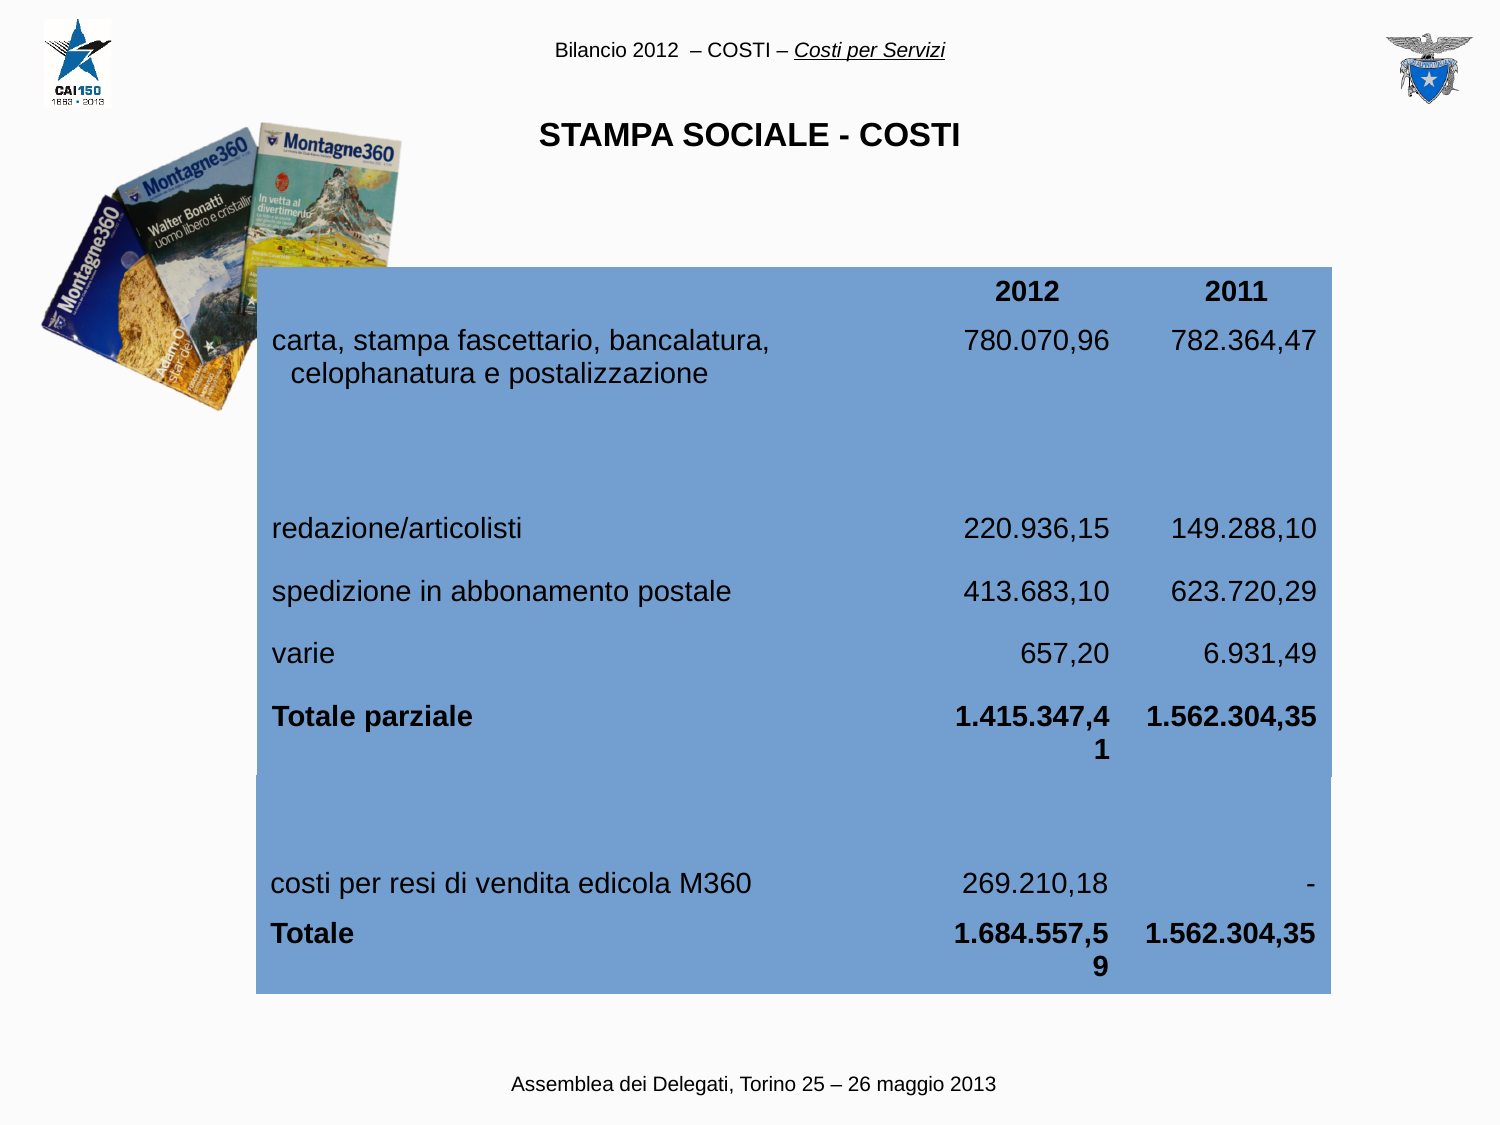

Bilancio 2012 – COSTI – Costi per Servizi
STAMPA SOCIALE - COSTI
| | 2012 | 2011 |
| --- | --- | --- |
| carta, stampa fascettario, bancalatura, celophanatura e postalizzazione | 780.070,96 | 782.364,47 |
| redazione/articolisti | 220.936,15 | 149.288,10 |
| spedizione in abbonamento postale | 413.683,10 | 623.720,29 |
| varie | 657,20 | 6.931,49 |
| Totale parziale | 1.415.347,41 | 1.562.304,35 |
| | | |
| --- | --- | --- |
| costi per resi di vendita edicola M360 | 269.210,18 | - |
| Totale | 1.684.557,59 | 1.562.304,35 |
Assemblea dei Delegati, Torino 25 – 26 maggio 2013